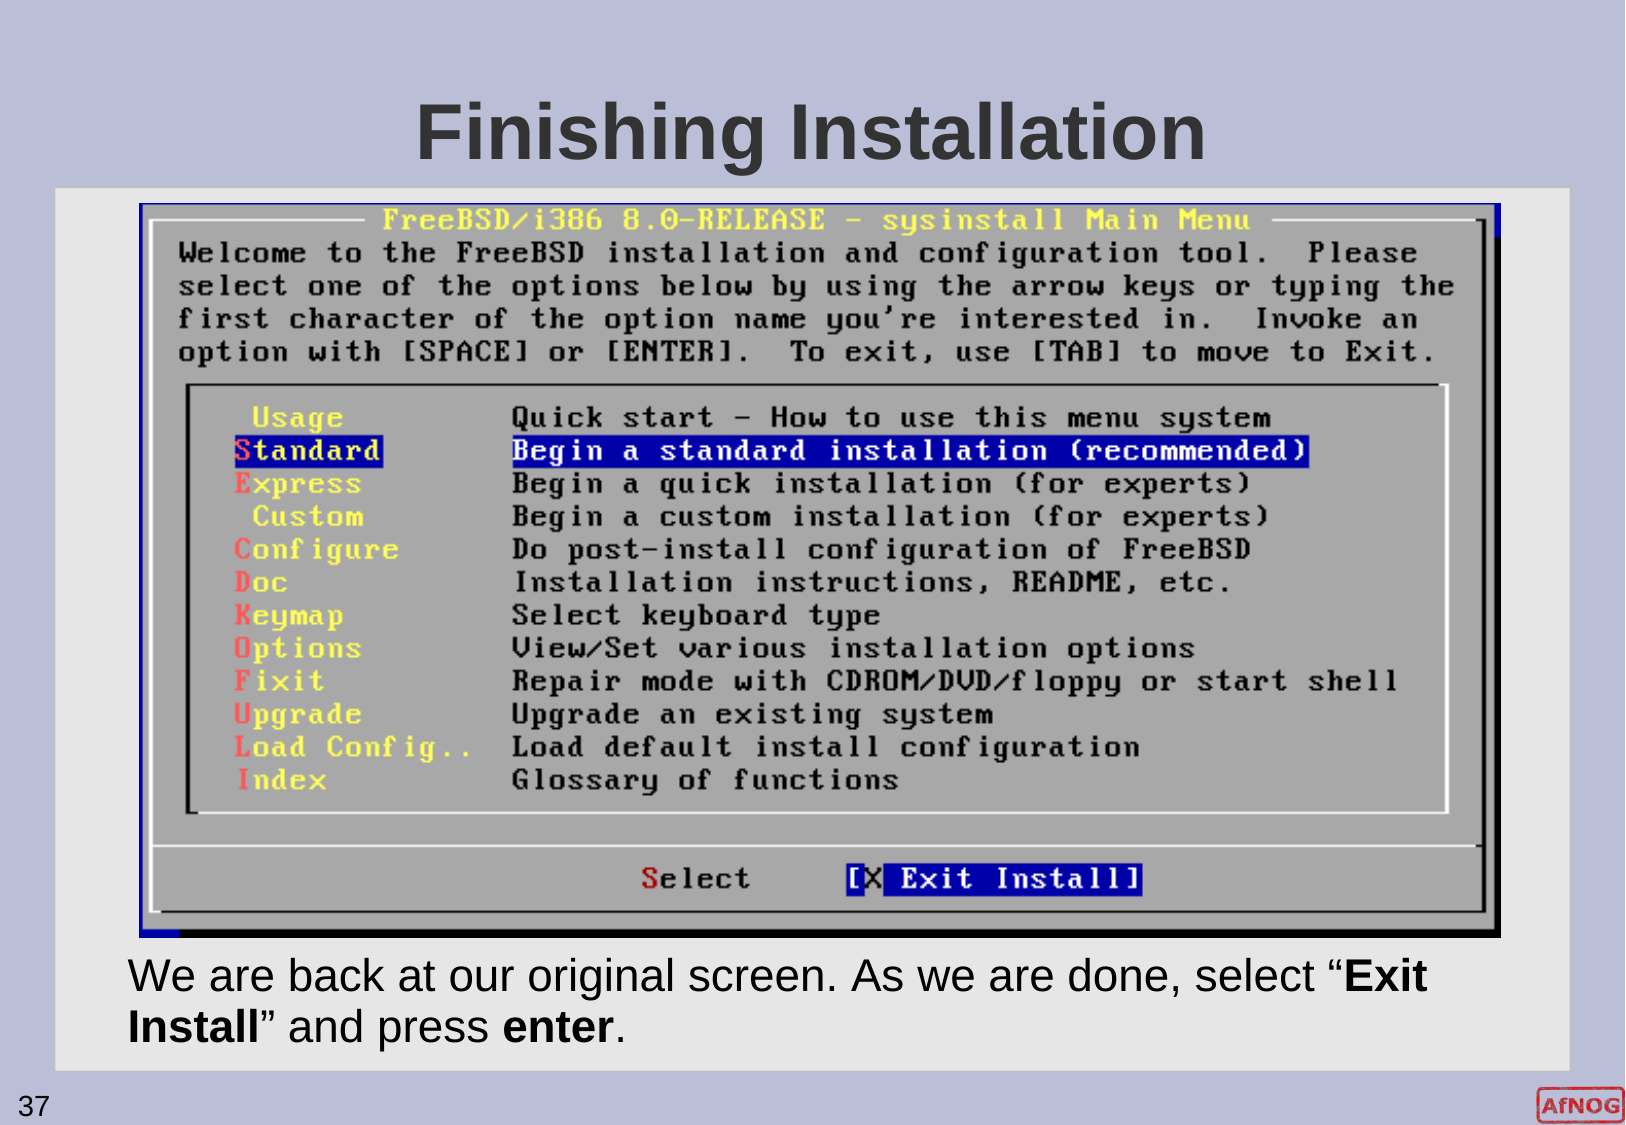

Finishing Installation
We are back at our original screen. As we are done, select “Exit Install” and press enter.